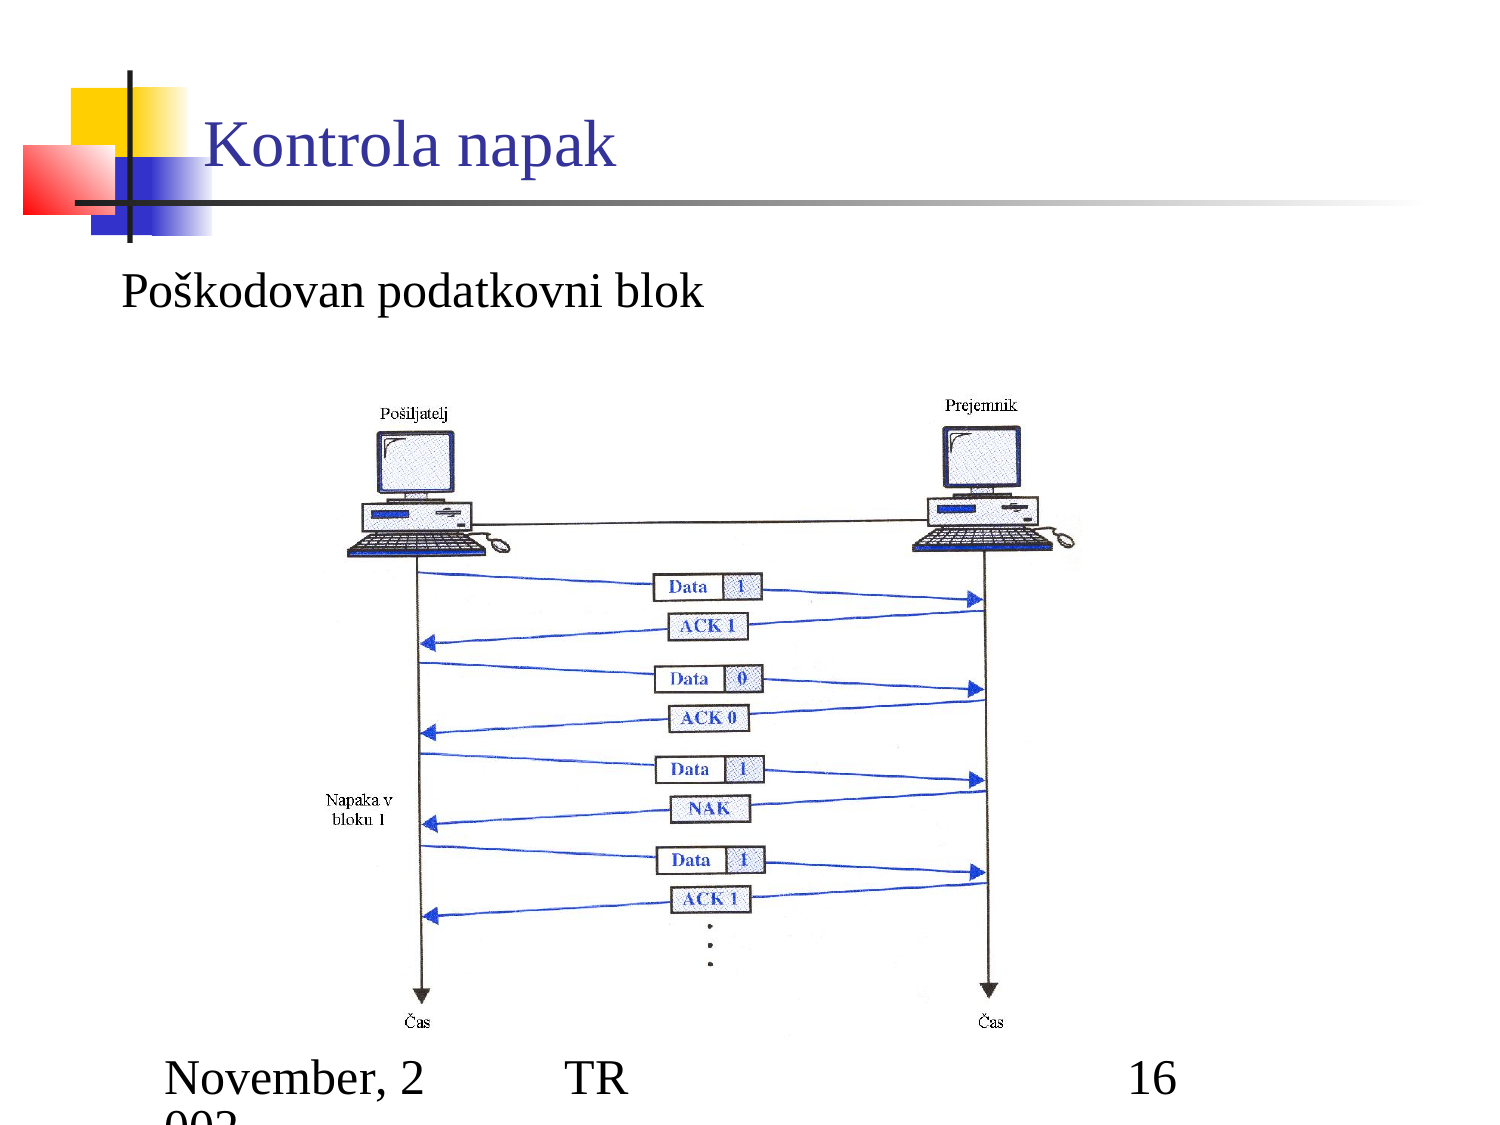

# Kontrola napak
	Poškodovan podatkovni blok
November, 2002
TR
16